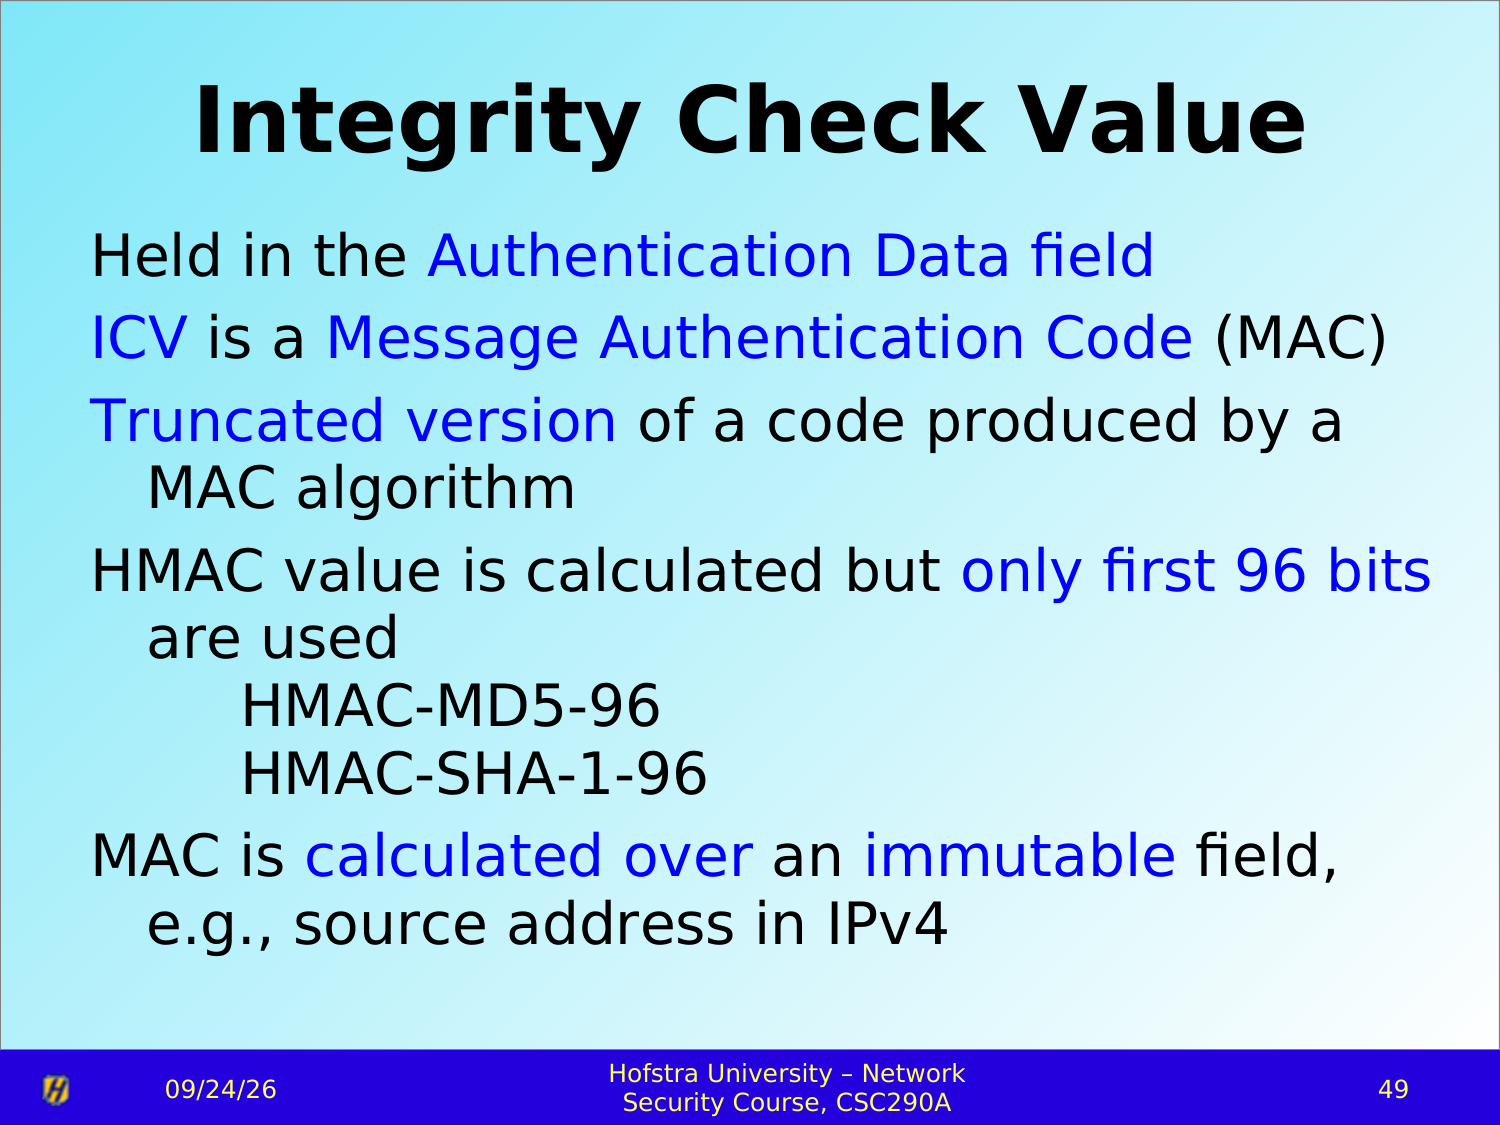

# Integrity Check Value
Held in the Authentication Data field
ICV is a Message Authentication Code (MAC)
Truncated version of a code produced by a MAC algorithm
HMAC value is calculated but only first 96 bits are used
	HMAC-MD5-96
	HMAC-SHA-1-96
MAC is calculated over an immutable field, e.g., source address in IPv4
49